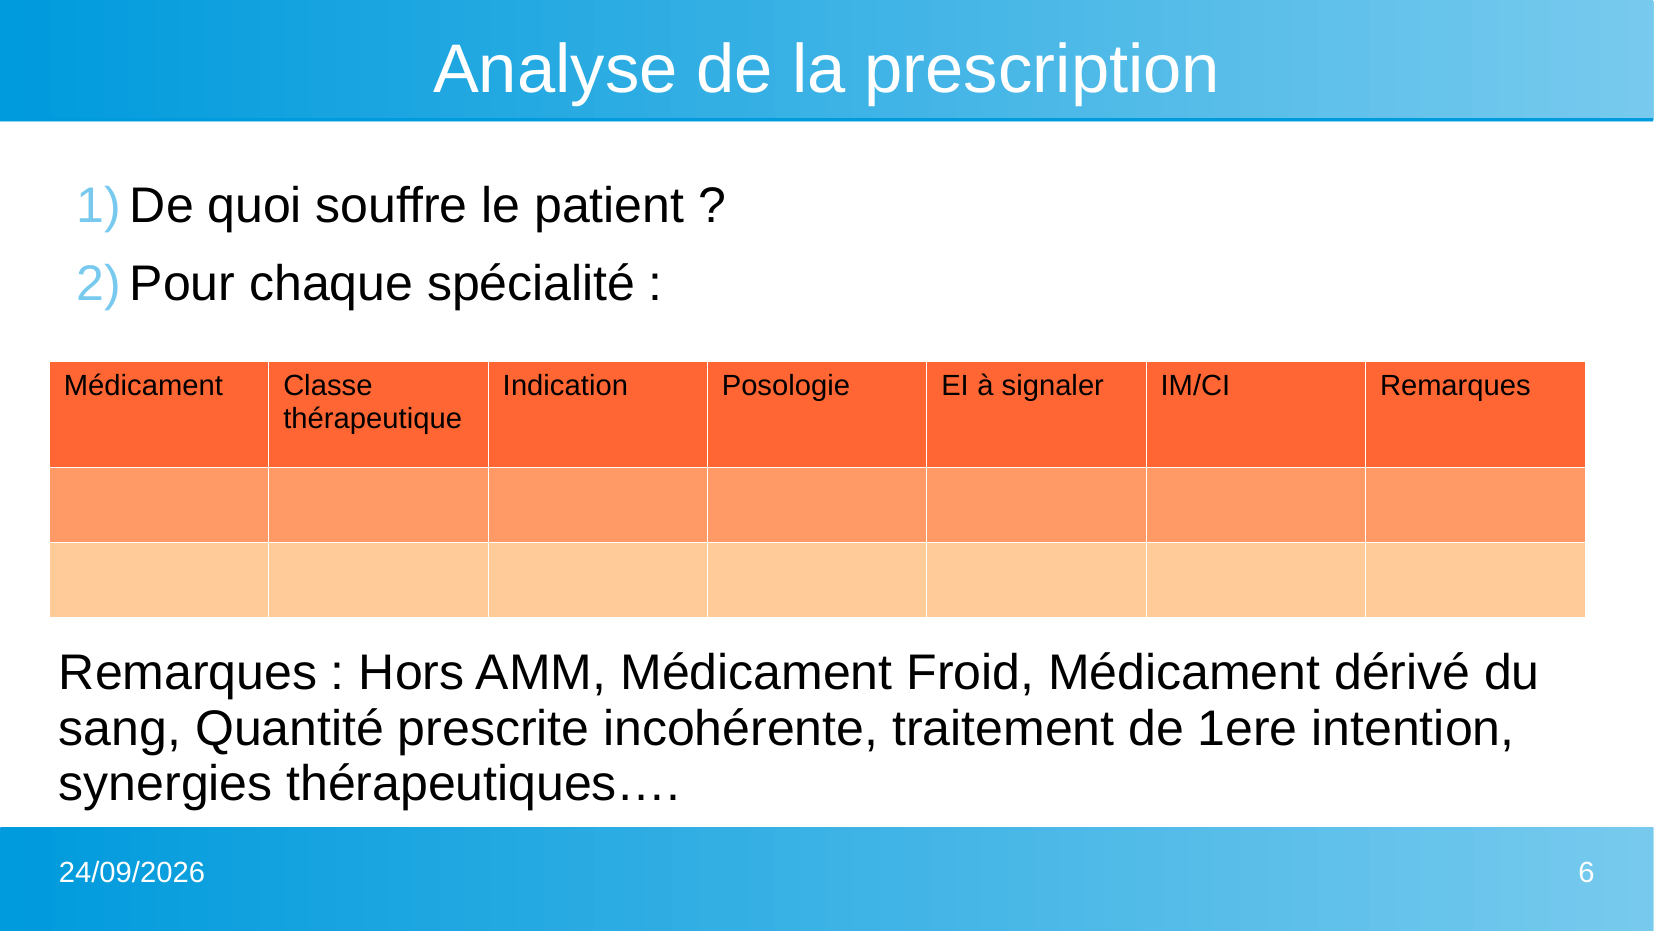

# Analyse de la prescription
De quoi souffre le patient ?
Pour chaque spécialité :
Remarques : Hors AMM, Médicament Froid, Médicament dérivé du sang, Quantité prescrite incohérente, traitement de 1ere intention, synergies thérapeutiques….
| Médicament | Classe thérapeutique | Indication | Posologie | EI à signaler | IM/CI | Remarques |
| --- | --- | --- | --- | --- | --- | --- |
| | | | | | | |
| | | | | | | |
6